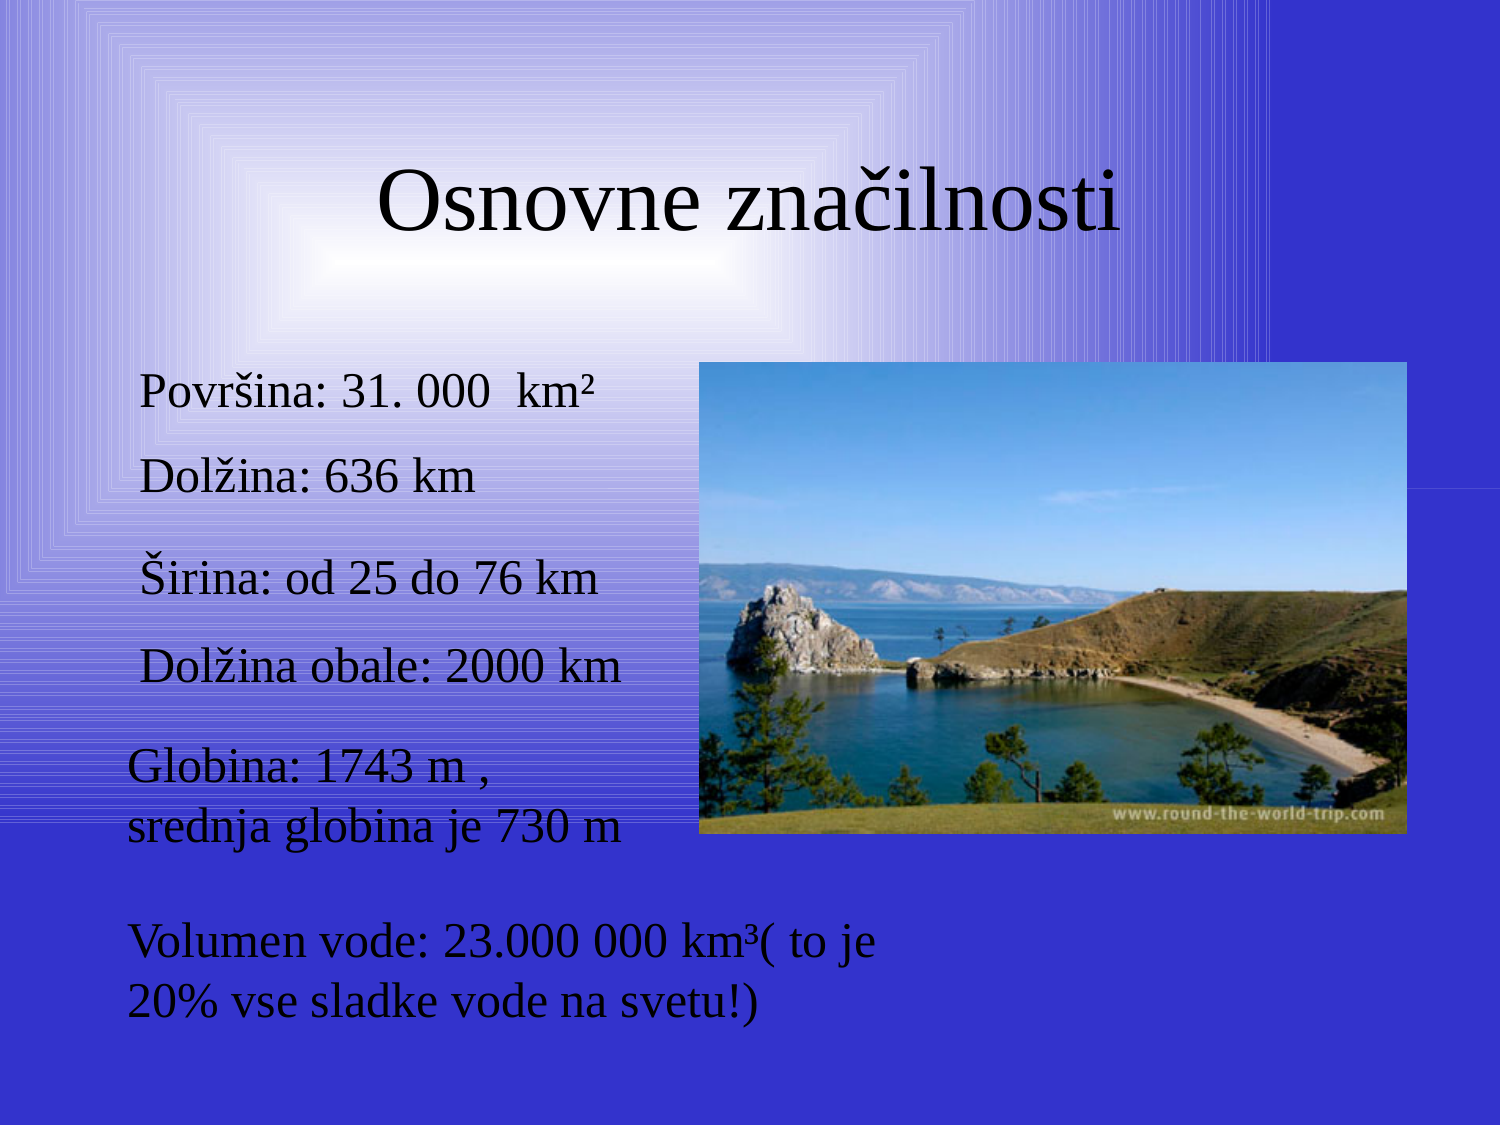

# Osnovne značilnosti
Površina: 31. 000 km²
Dolžina: 636 km
Širina: od 25 do 76 km
Dolžina obale: 2000 km
Globina: 1743 m , srednja globina je 730 m
Volumen vode: 23.000 000 km³( to je 20% vse sladke vode na svetu!)